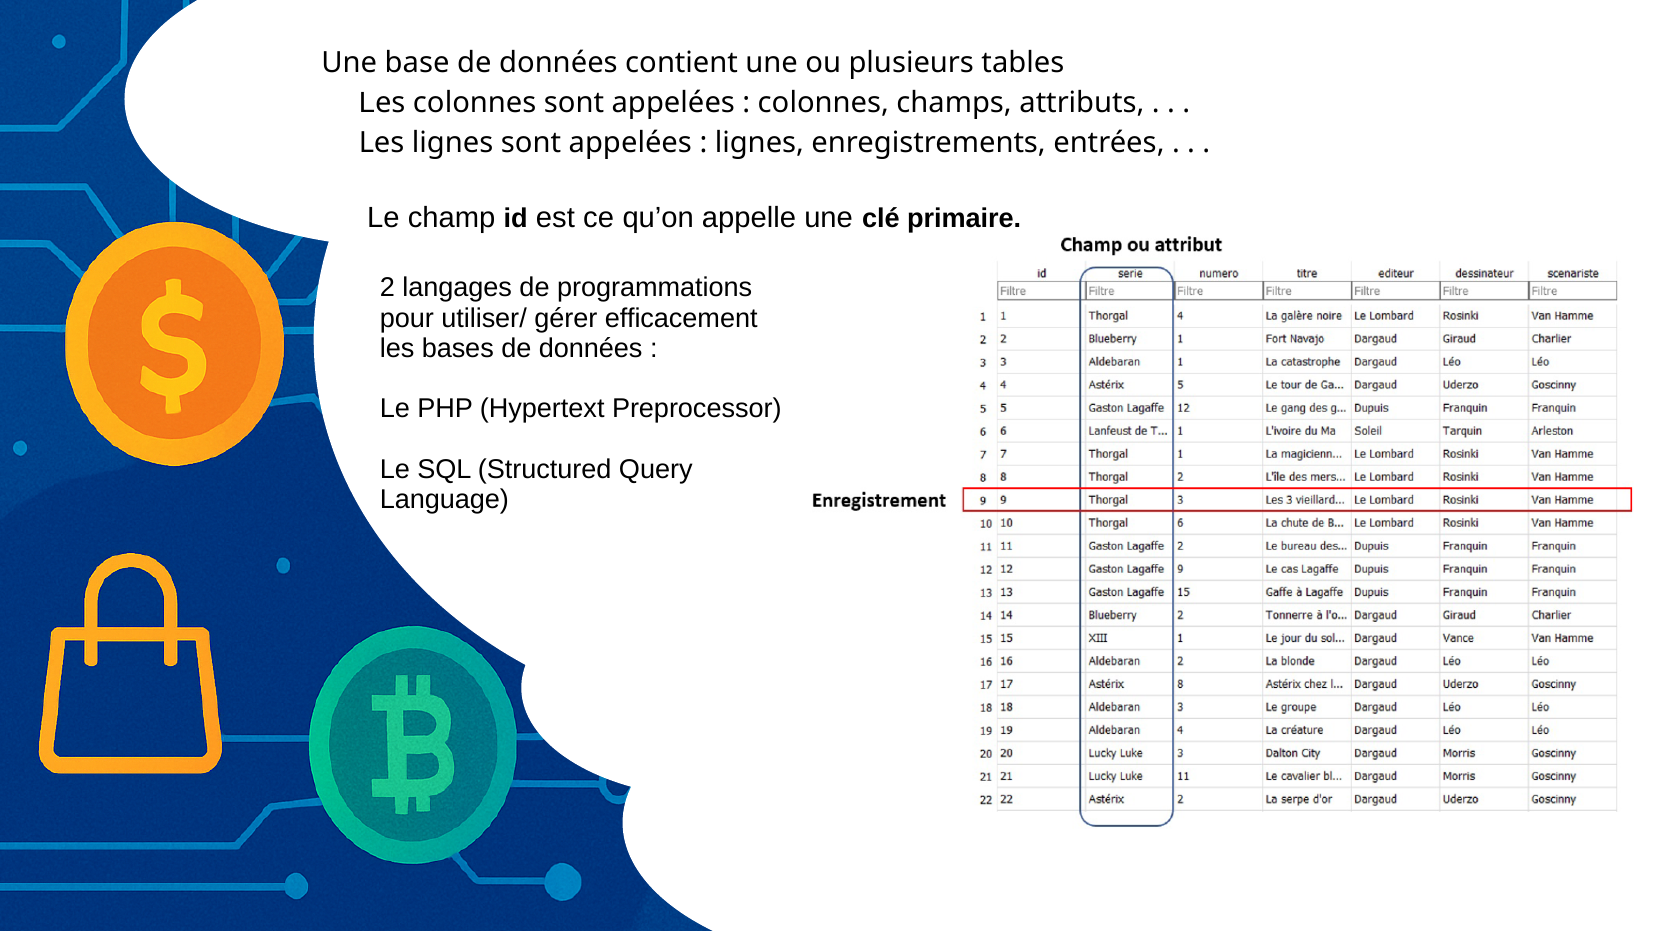

Une base de données contient une ou plusieurs tables
Les colonnes sont appelées : colonnes, champs, attributs, . . .
Les lignes sont appelées : lignes, enregistrements, entrées, . . .
 Le champ id est ce qu’on appelle une clé primaire.
2 langages de programmations pour utiliser/ gérer efficacement les bases de données :
Le PHP (Hypertext Preprocessor)
Le SQL (Structured Query Language)